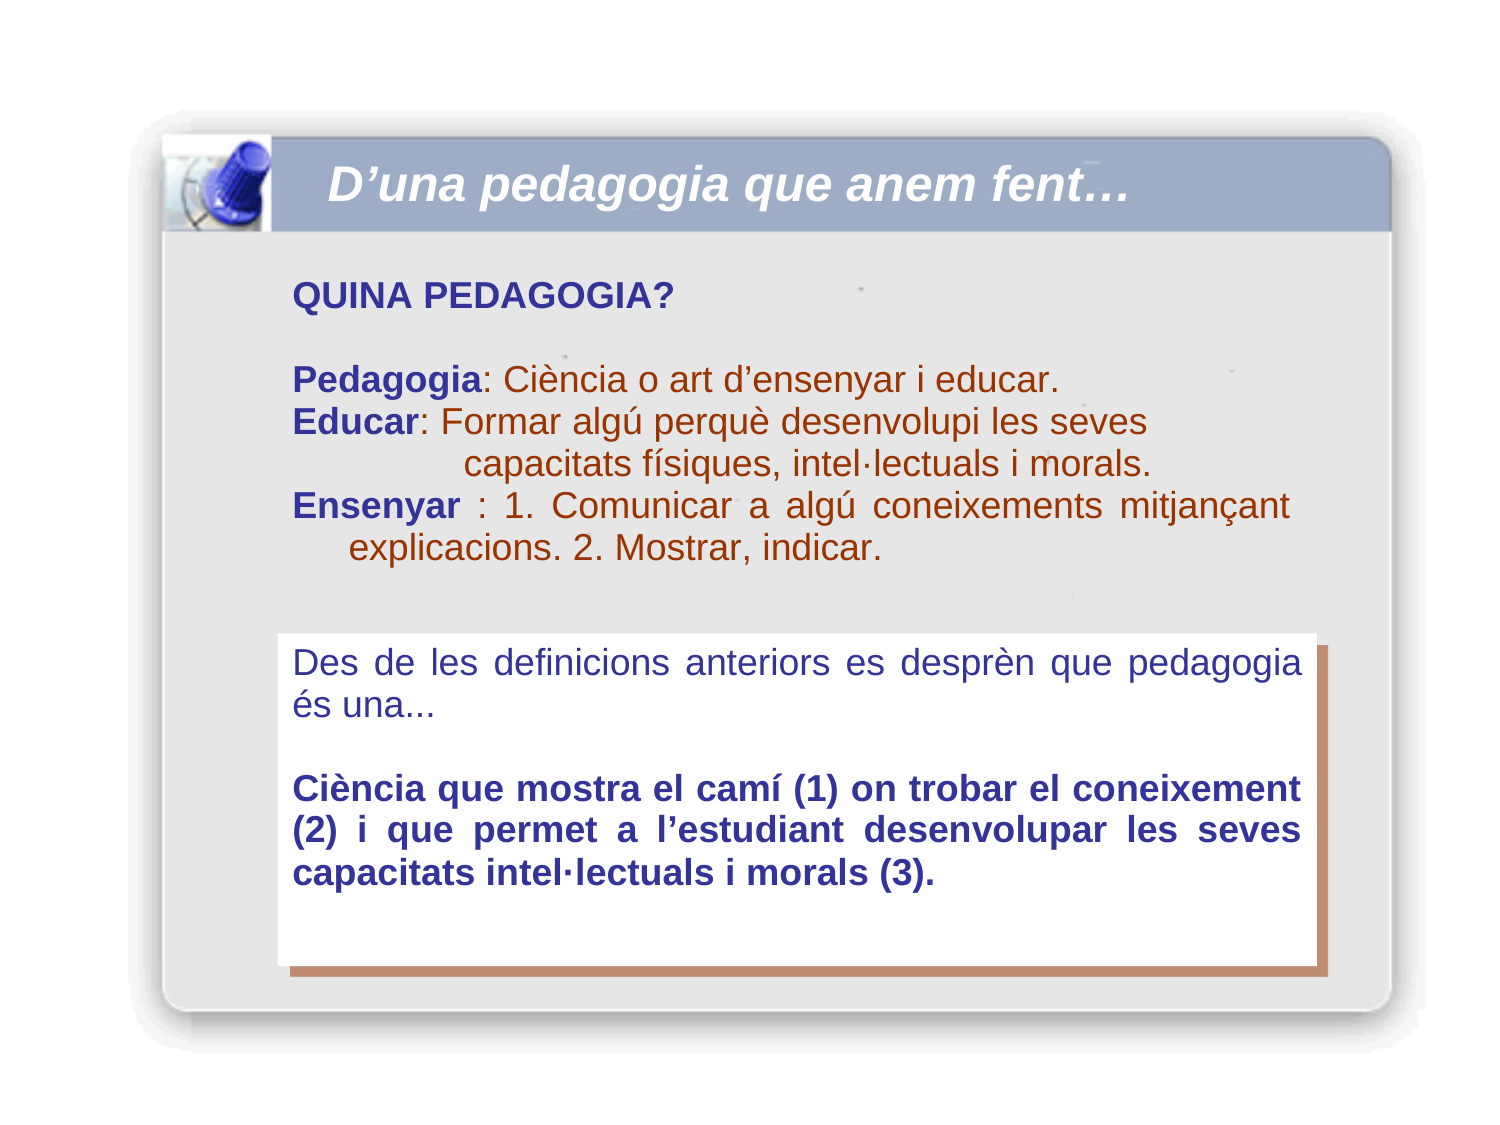

D’una pedagogia que anem fent…
QUINA PEDAGOGIA?
Pedagogia: Ciència o art d’ensenyar i educar.
Educar: Formar algú perquè desenvolupi les seves capacitats físiques, intel·lectuals i morals.
Ensenyar : 1. Comunicar a algú coneixements mitjançant explicacions. 2. Mostrar, indicar.
Des de les definicions anteriors es desprèn que pedagogia és una...
Ciència que mostra el camí (1) on trobar el coneixement (2) i que permet a l’estudiant desenvolupar les seves capacitats intel·lectuals i morals (3).